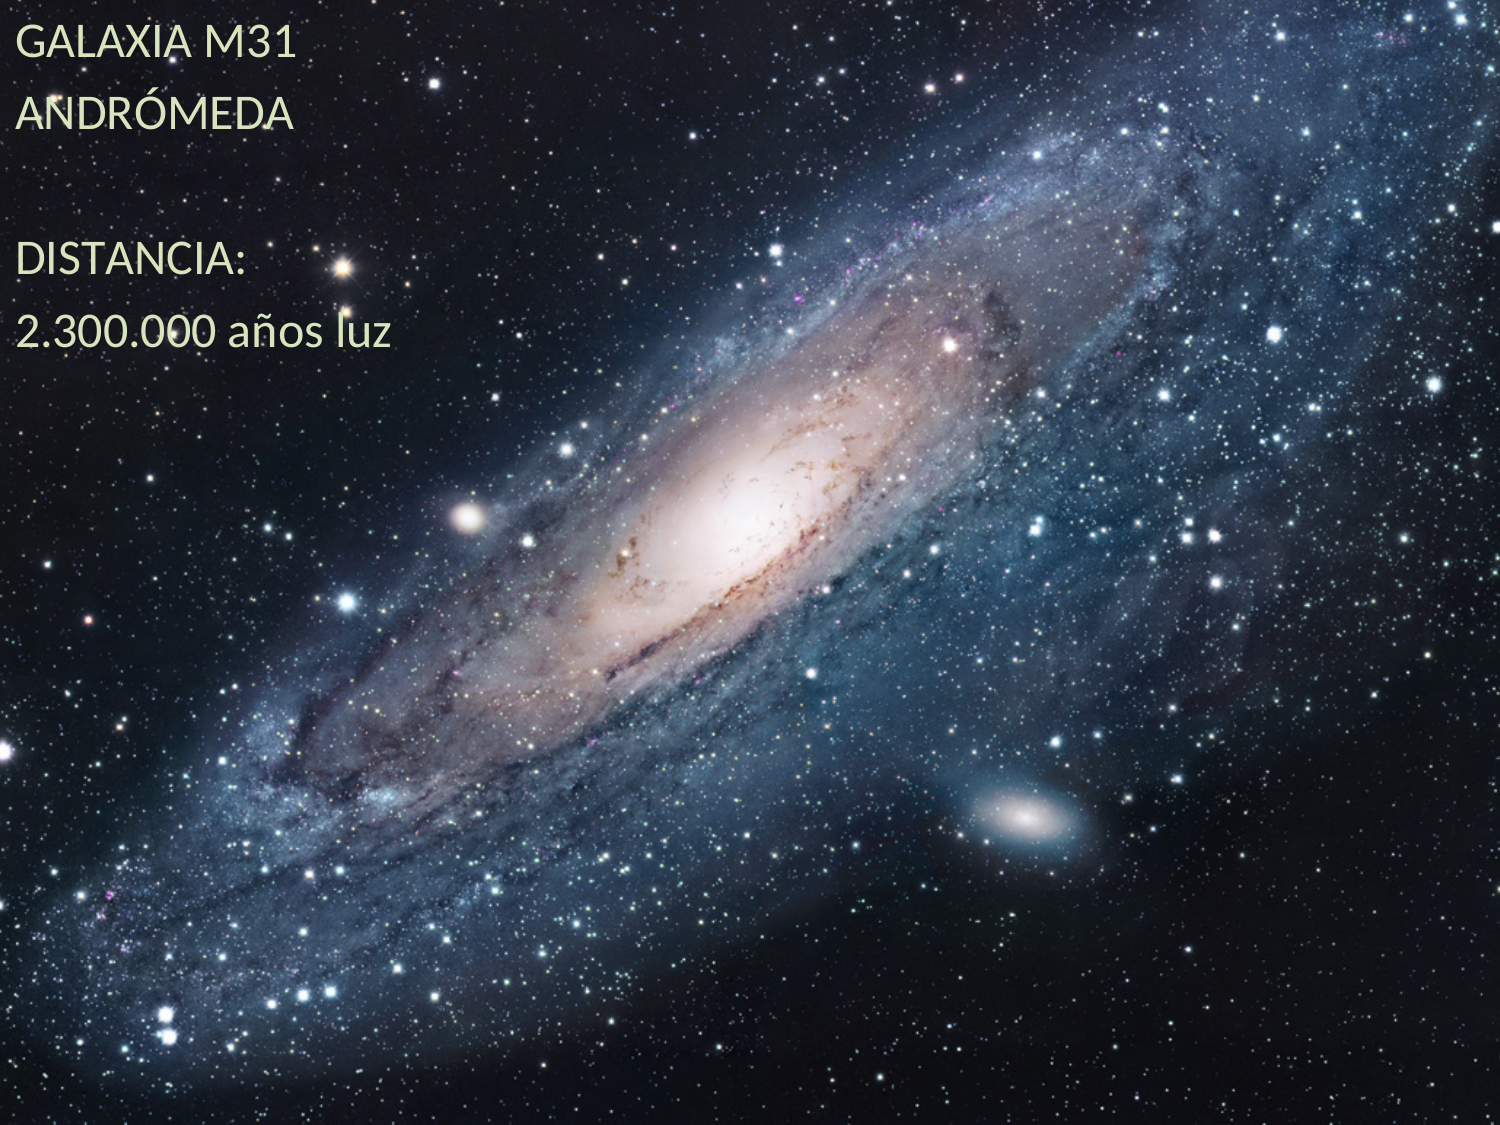

GALAXIA M31
ANDRÓMEDA
DISTANCIA:
2.300.000 años luz
#